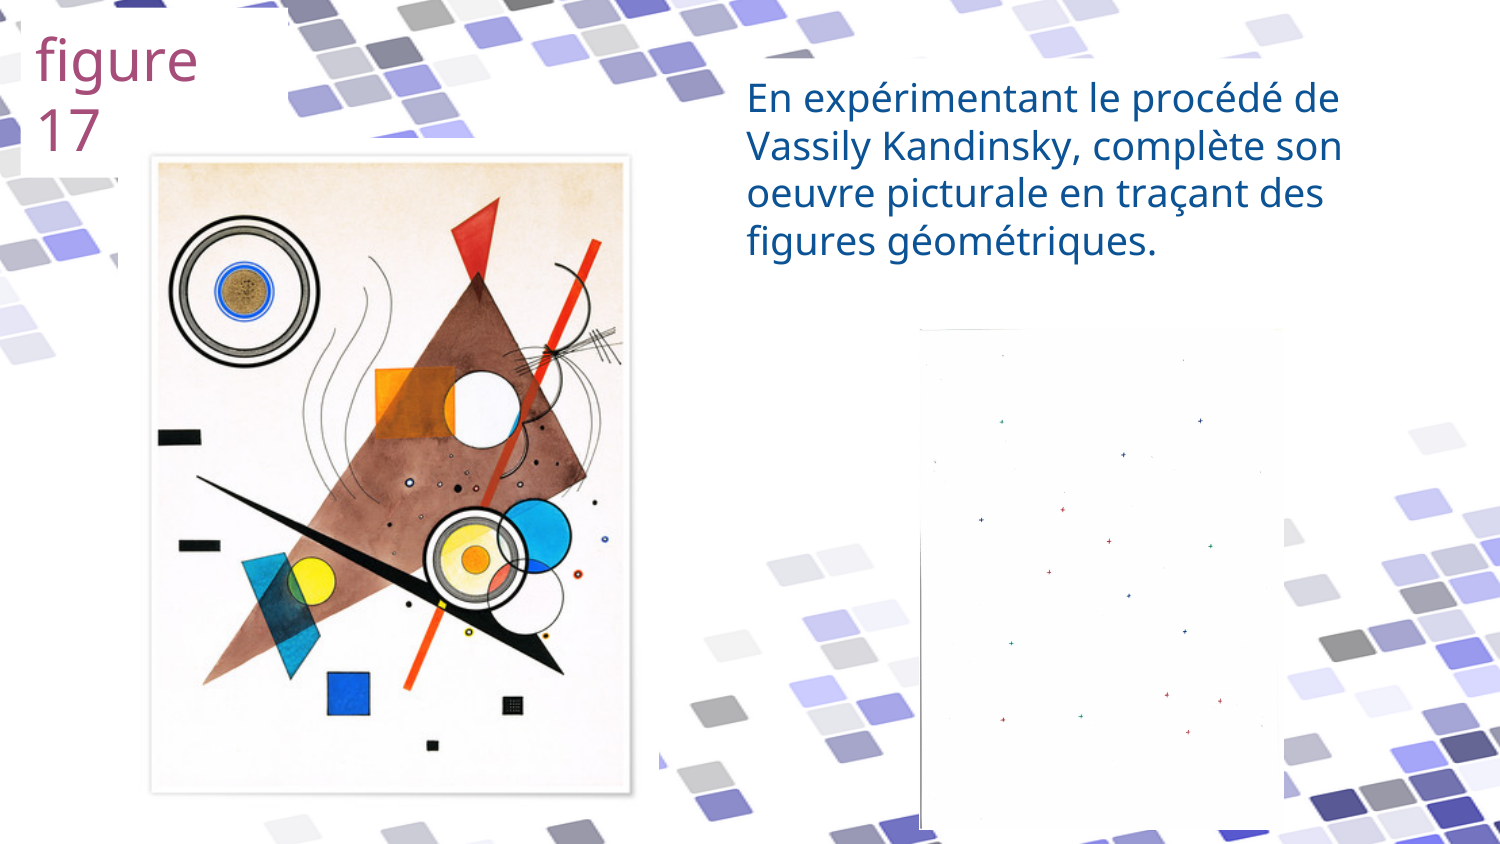

figure 17
En expérimentant le procédé de Vassily Kandinsky, complète son oeuvre picturale en traçant des figures géométriques.
Pour insérer une image, clique droit copier/ coller